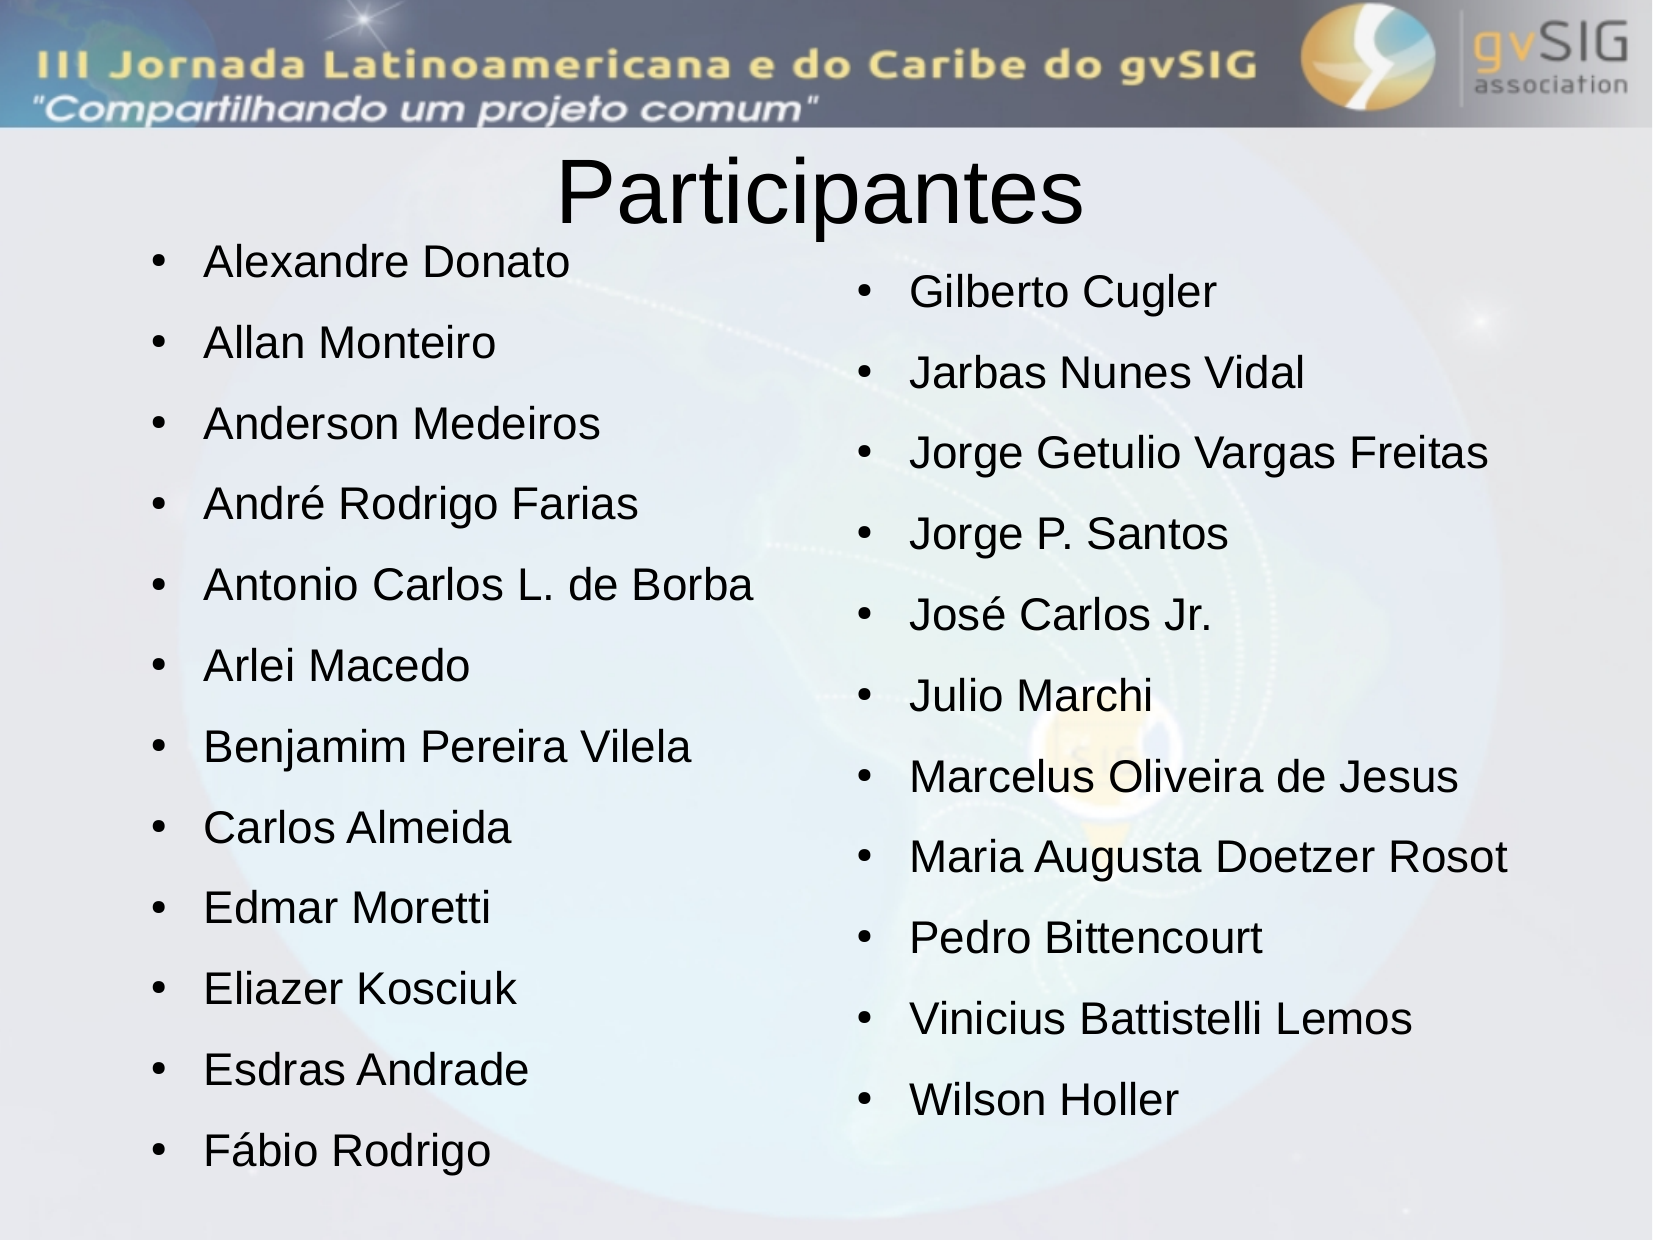

# Participantes
Alexandre Donato
Allan Monteiro
Anderson Medeiros
André Rodrigo Farias
Antonio Carlos L. de Borba
Arlei Macedo
Benjamim Pereira Vilela
Carlos Almeida
Edmar Moretti
Eliazer Kosciuk
Esdras Andrade
Fábio Rodrigo
Gilberto Cugler
Jarbas Nunes Vidal
Jorge Getulio Vargas Freitas
Jorge P. Santos
José Carlos Jr.
Julio Marchi
Marcelus Oliveira de Jesus
Maria Augusta Doetzer Rosot
Pedro Bittencourt
Vinicius Battistelli Lemos
Wilson Holler